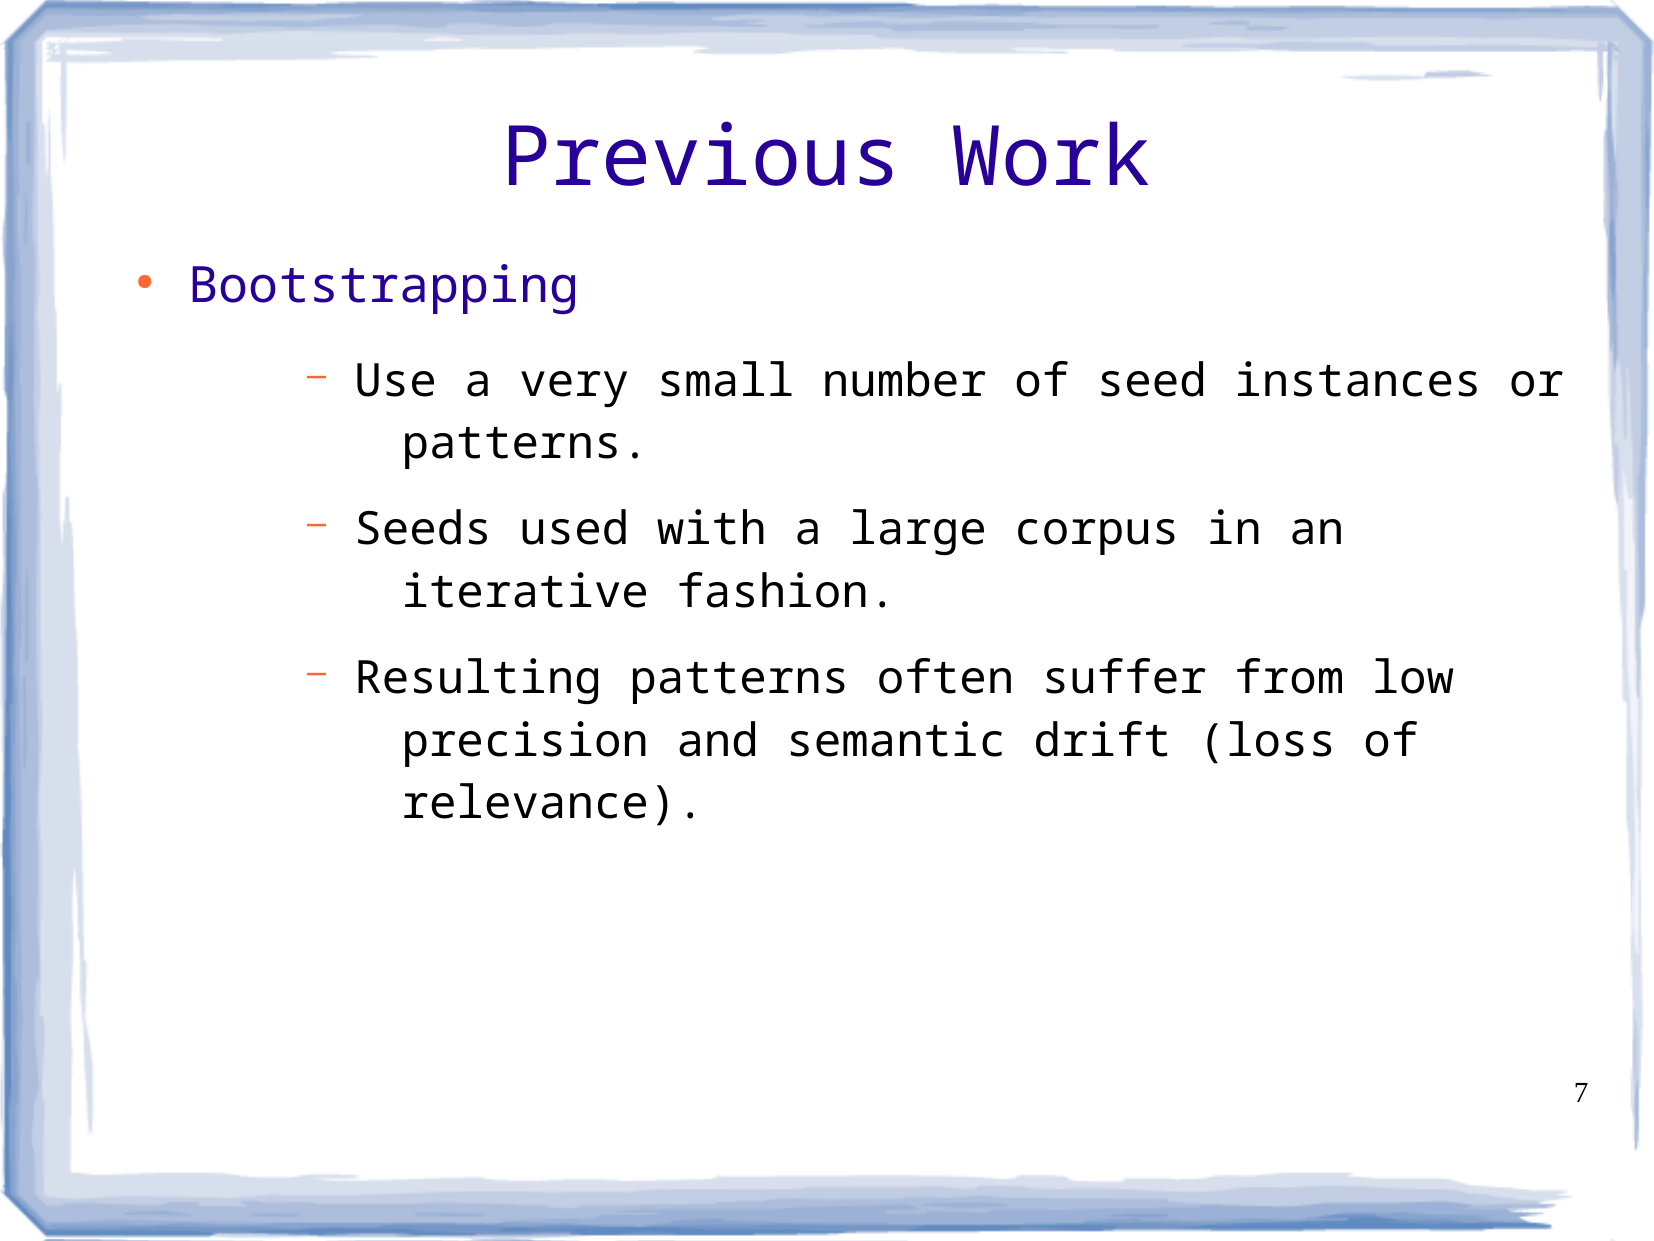

Previous Work
# Bootstrapping
Use a very small number of seed instances or patterns.
Seeds used with a large corpus in an iterative fashion.
Resulting patterns often suffer from low precision and semantic drift (loss of relevance).
7